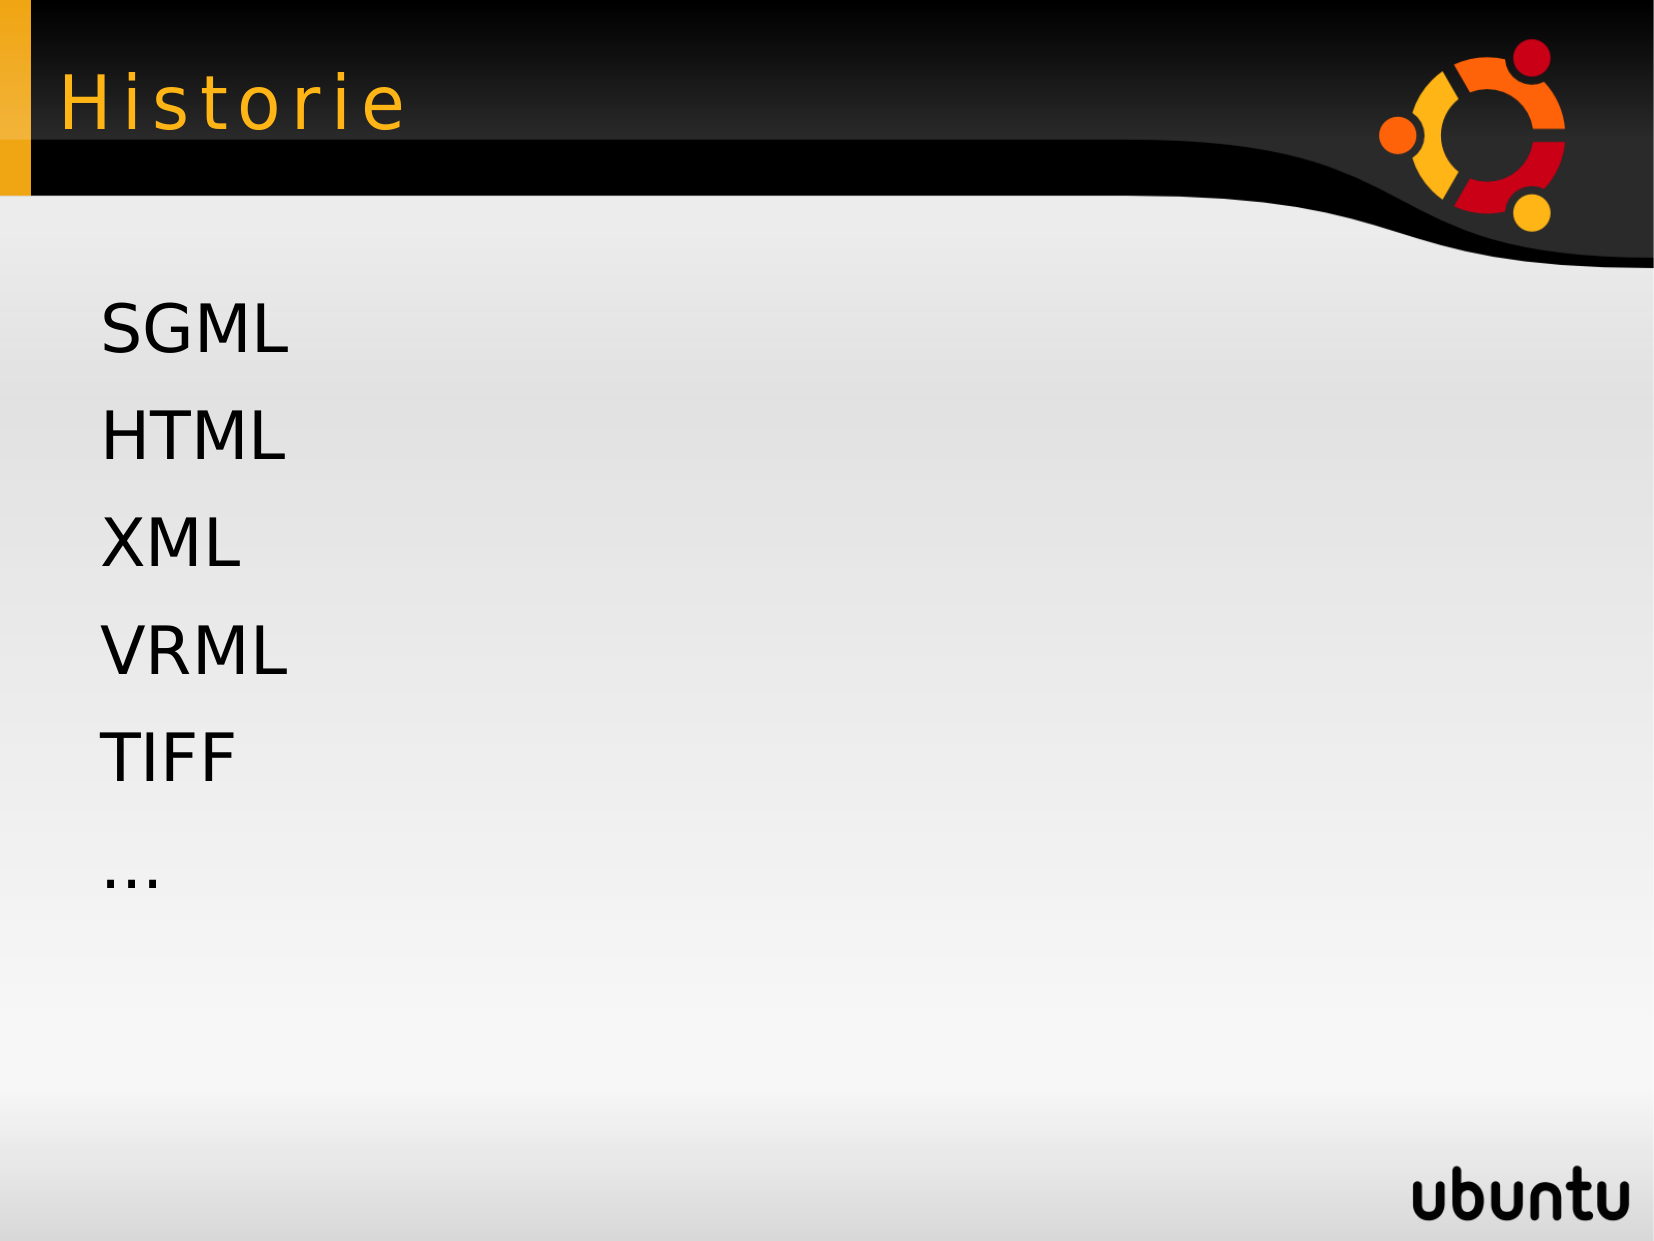

# Historie
SGML
HTML
XML
VRML
TIFF
...